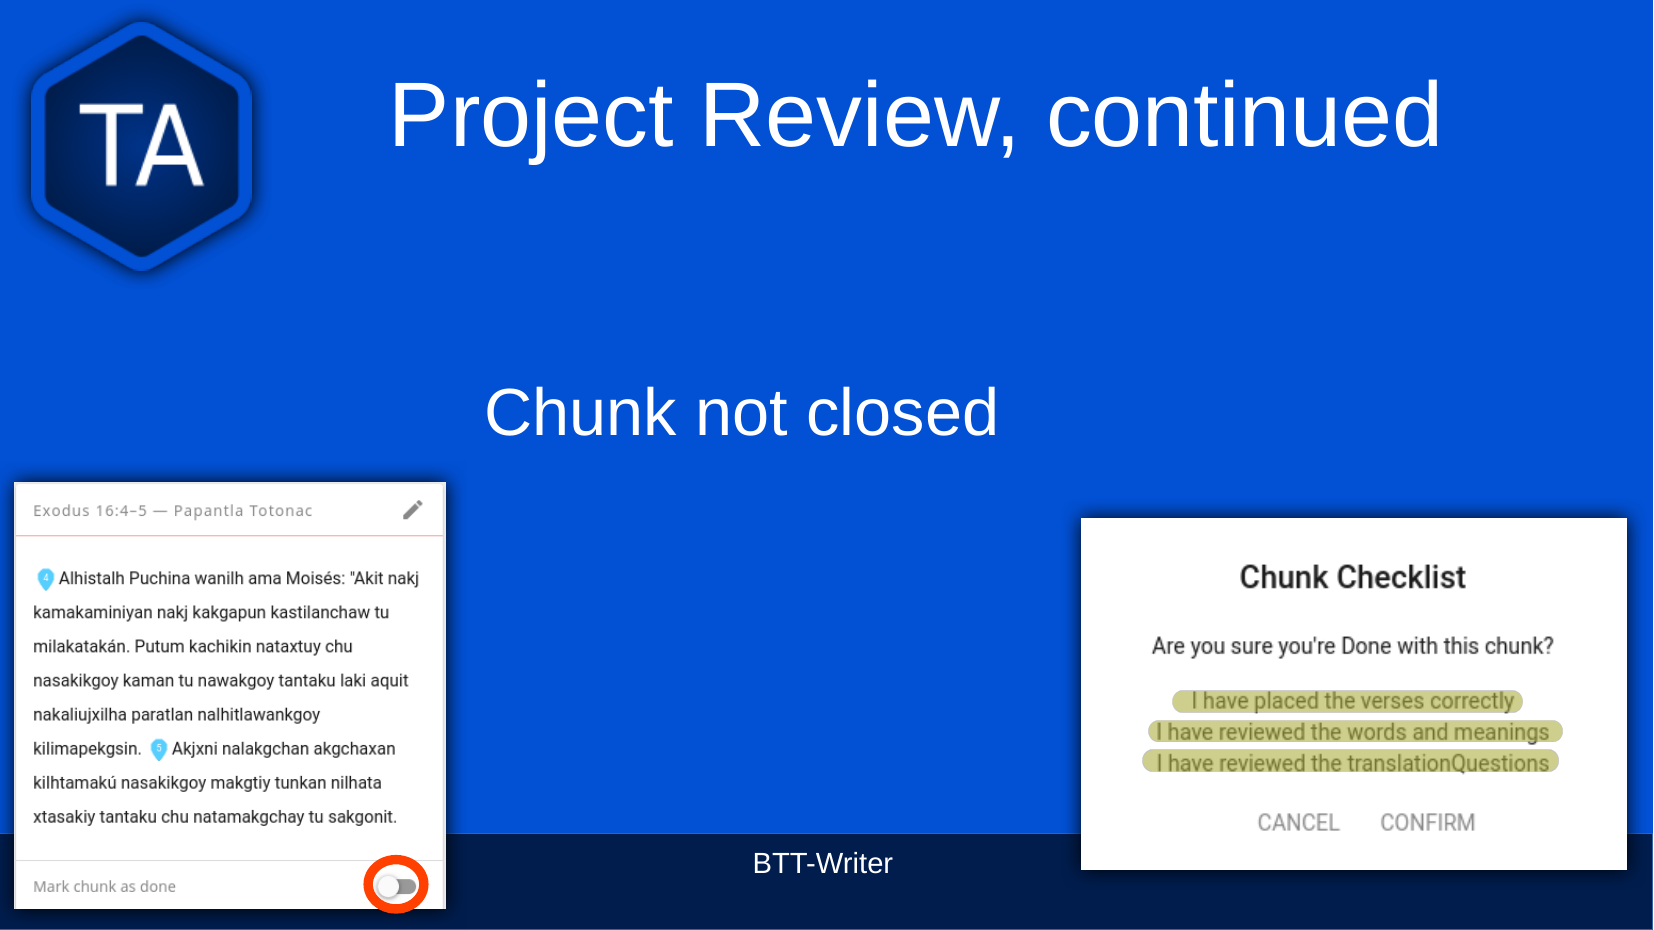

# Project Review, continued
Chunk not closed